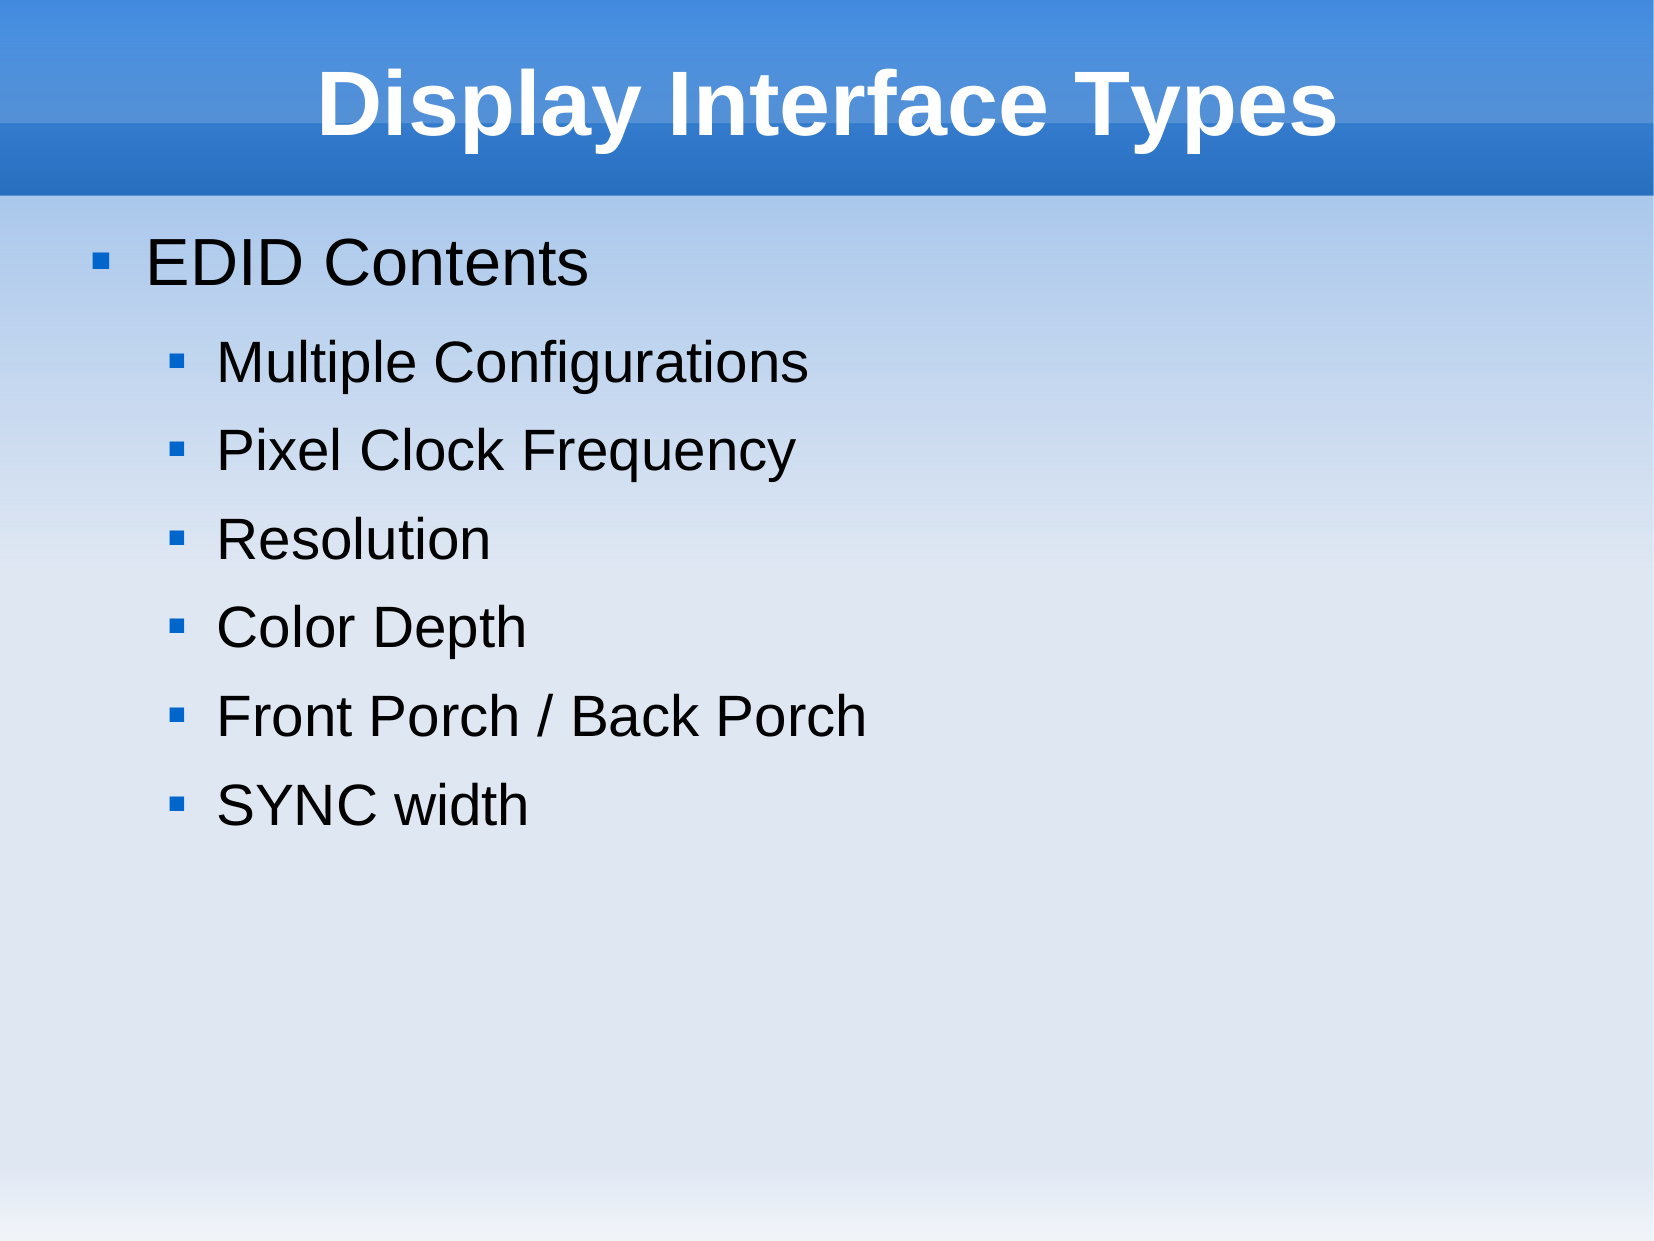

# Display Interface Types
EDID Contents
Multiple Configurations
Pixel Clock Frequency
Resolution
Color Depth
Front Porch / Back Porch
SYNC width